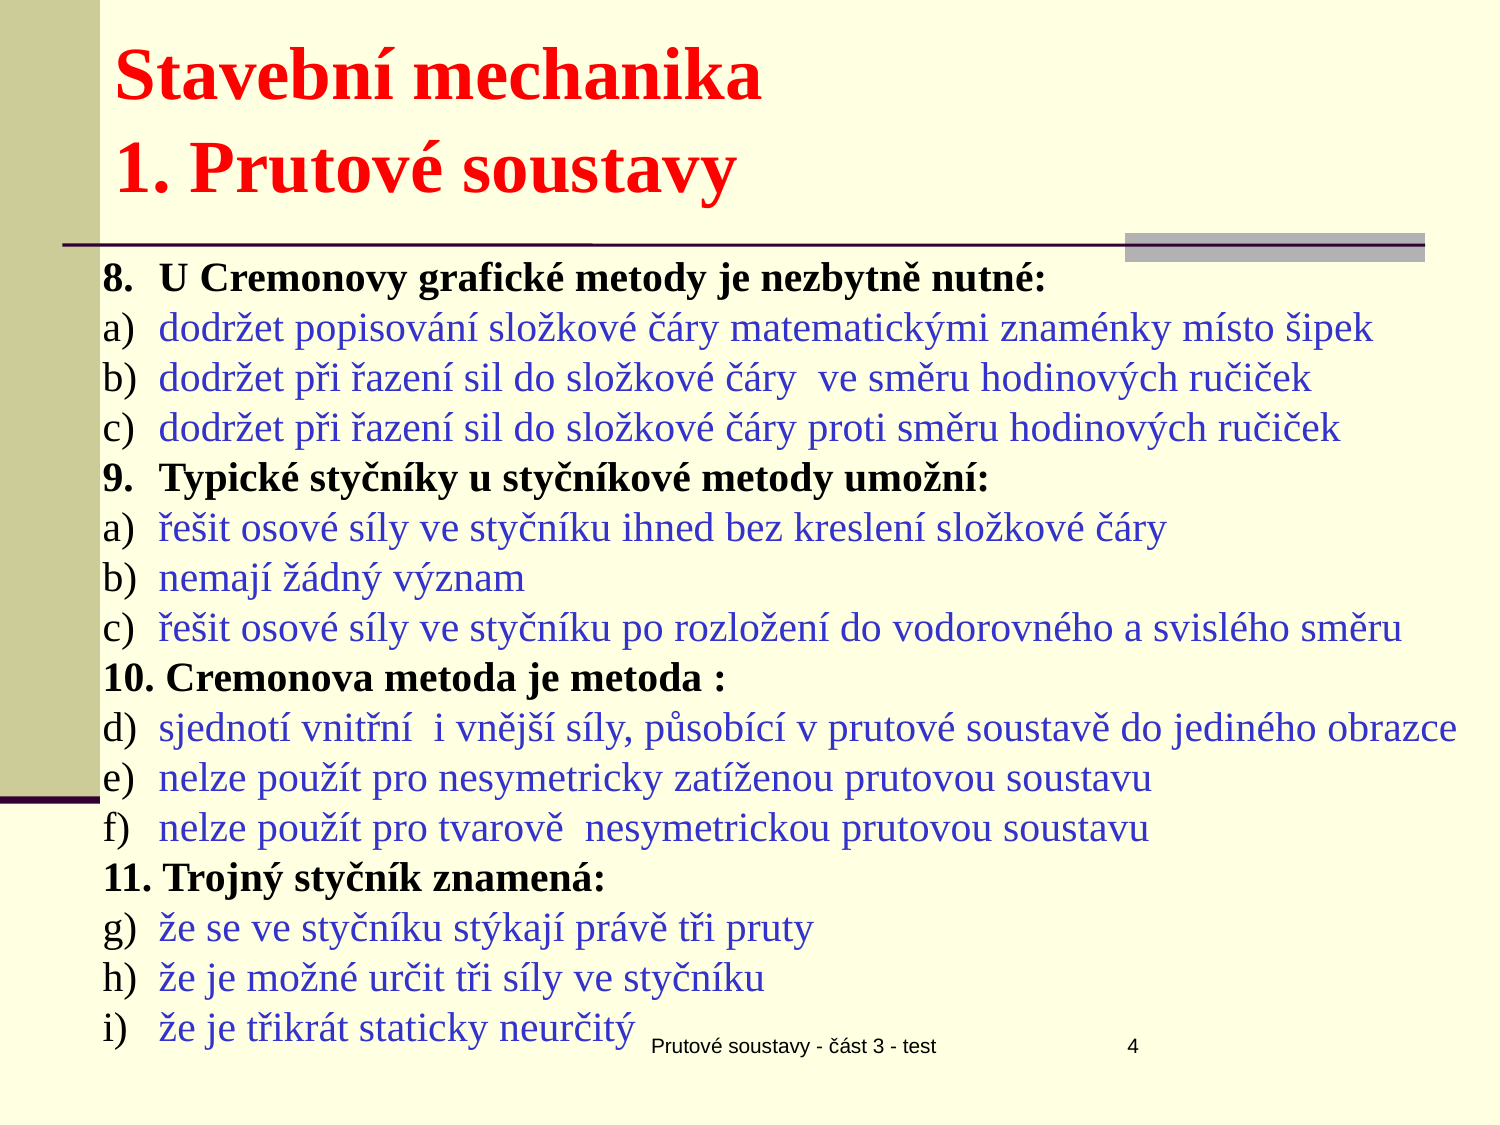

Stavební mechanika
1. Prutové soustavy
U Cremonovy grafické metody je nezbytně nutné:
dodržet popisování složkové čáry matematickými znaménky místo šipek
dodržet při řazení sil do složkové čáry ve směru hodinových ručiček
dodržet při řazení sil do složkové čáry proti směru hodinových ručiček
Typické styčníky u styčníkové metody umožní:
řešit osové síly ve styčníku ihned bez kreslení složkové čáry
nemají žádný význam
řešit osové síly ve styčníku po rozložení do vodorovného a svislého směru
10. Cremonova metoda je metoda :
sjednotí vnitřní i vnější síly, působící v prutové soustavě do jediného obrazce
nelze použít pro nesymetricky zatíženou prutovou soustavu
nelze použít pro tvarově nesymetrickou prutovou soustavu
11. Trojný styčník znamená:
že se ve styčníku stýkají právě tři pruty
že je možné určit tři síly ve styčníku
že je třikrát staticky neurčitý
Prutové soustavy - část 3 - test